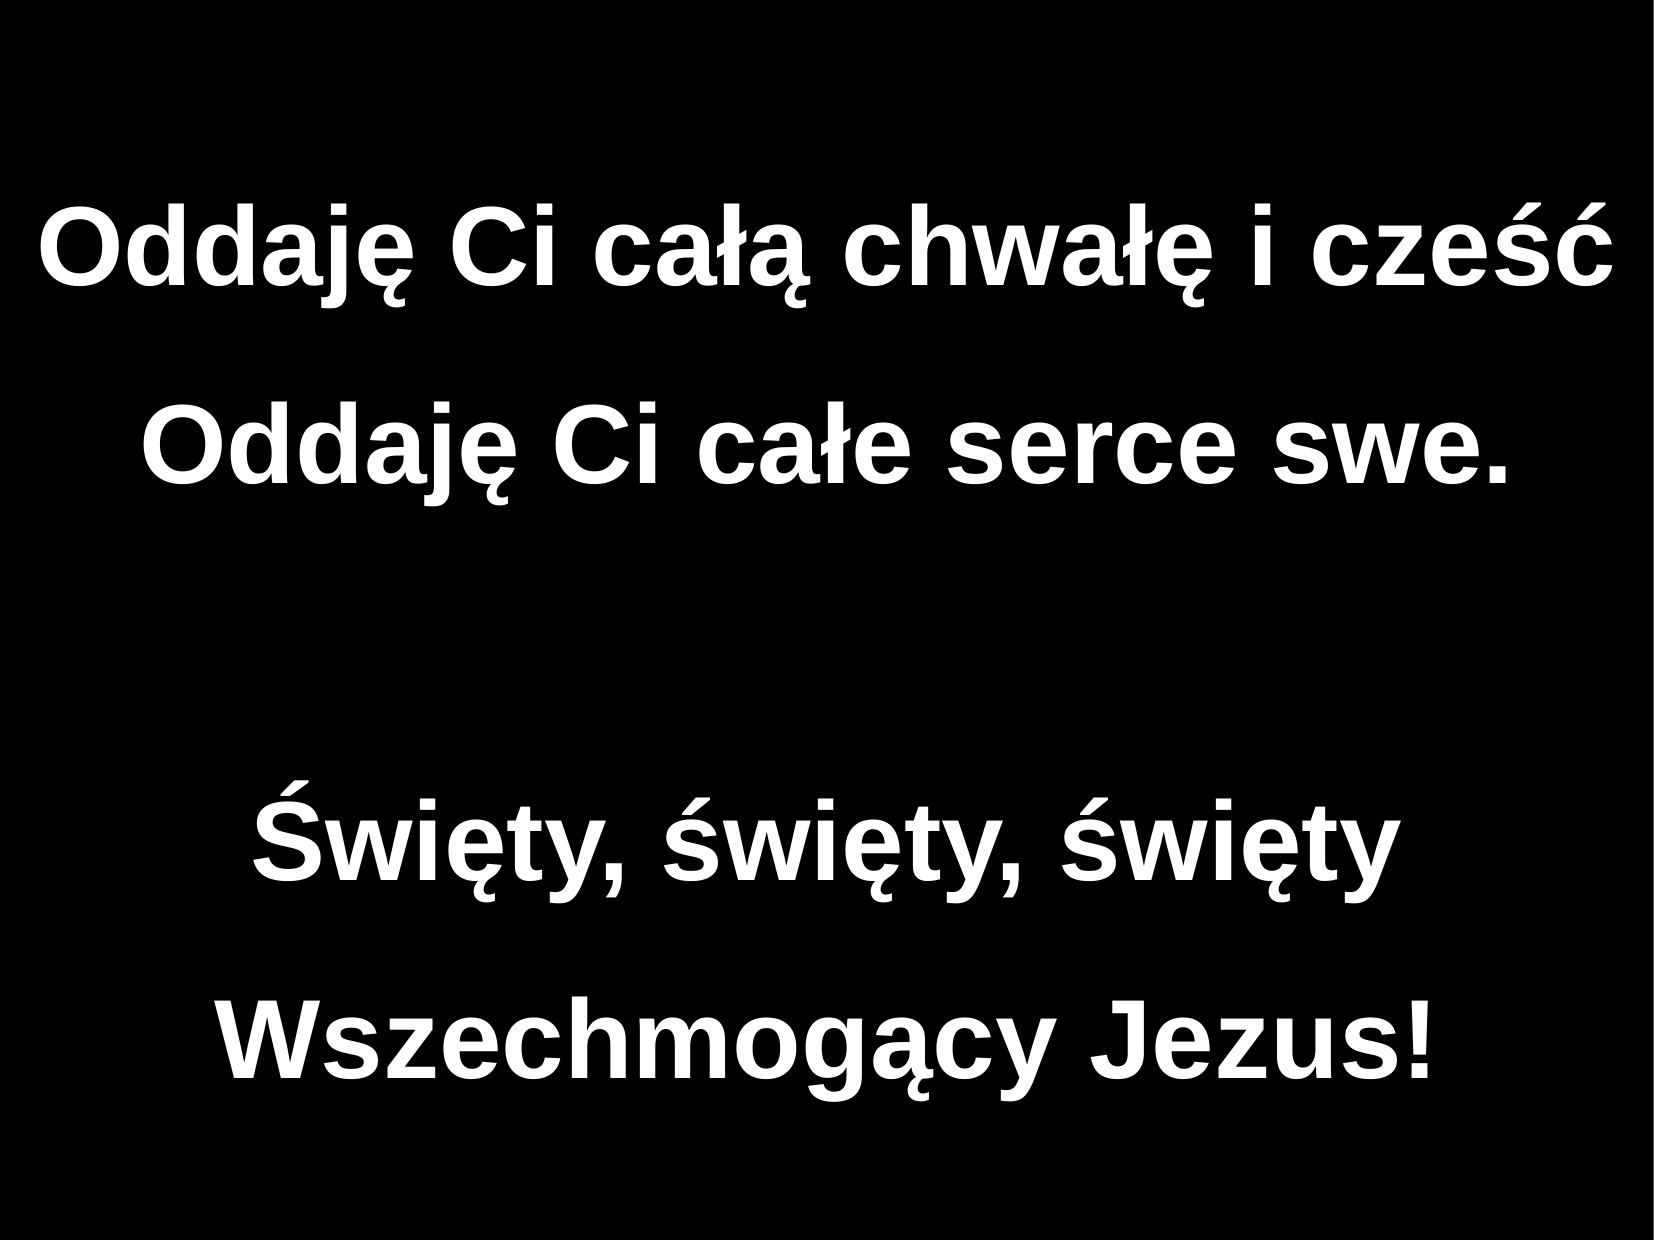

# Oddaję Ci całą chwałę i cześć
Oddaję Ci całe serce swe.
Święty, święty, święty
Wszechmogący Jezus!